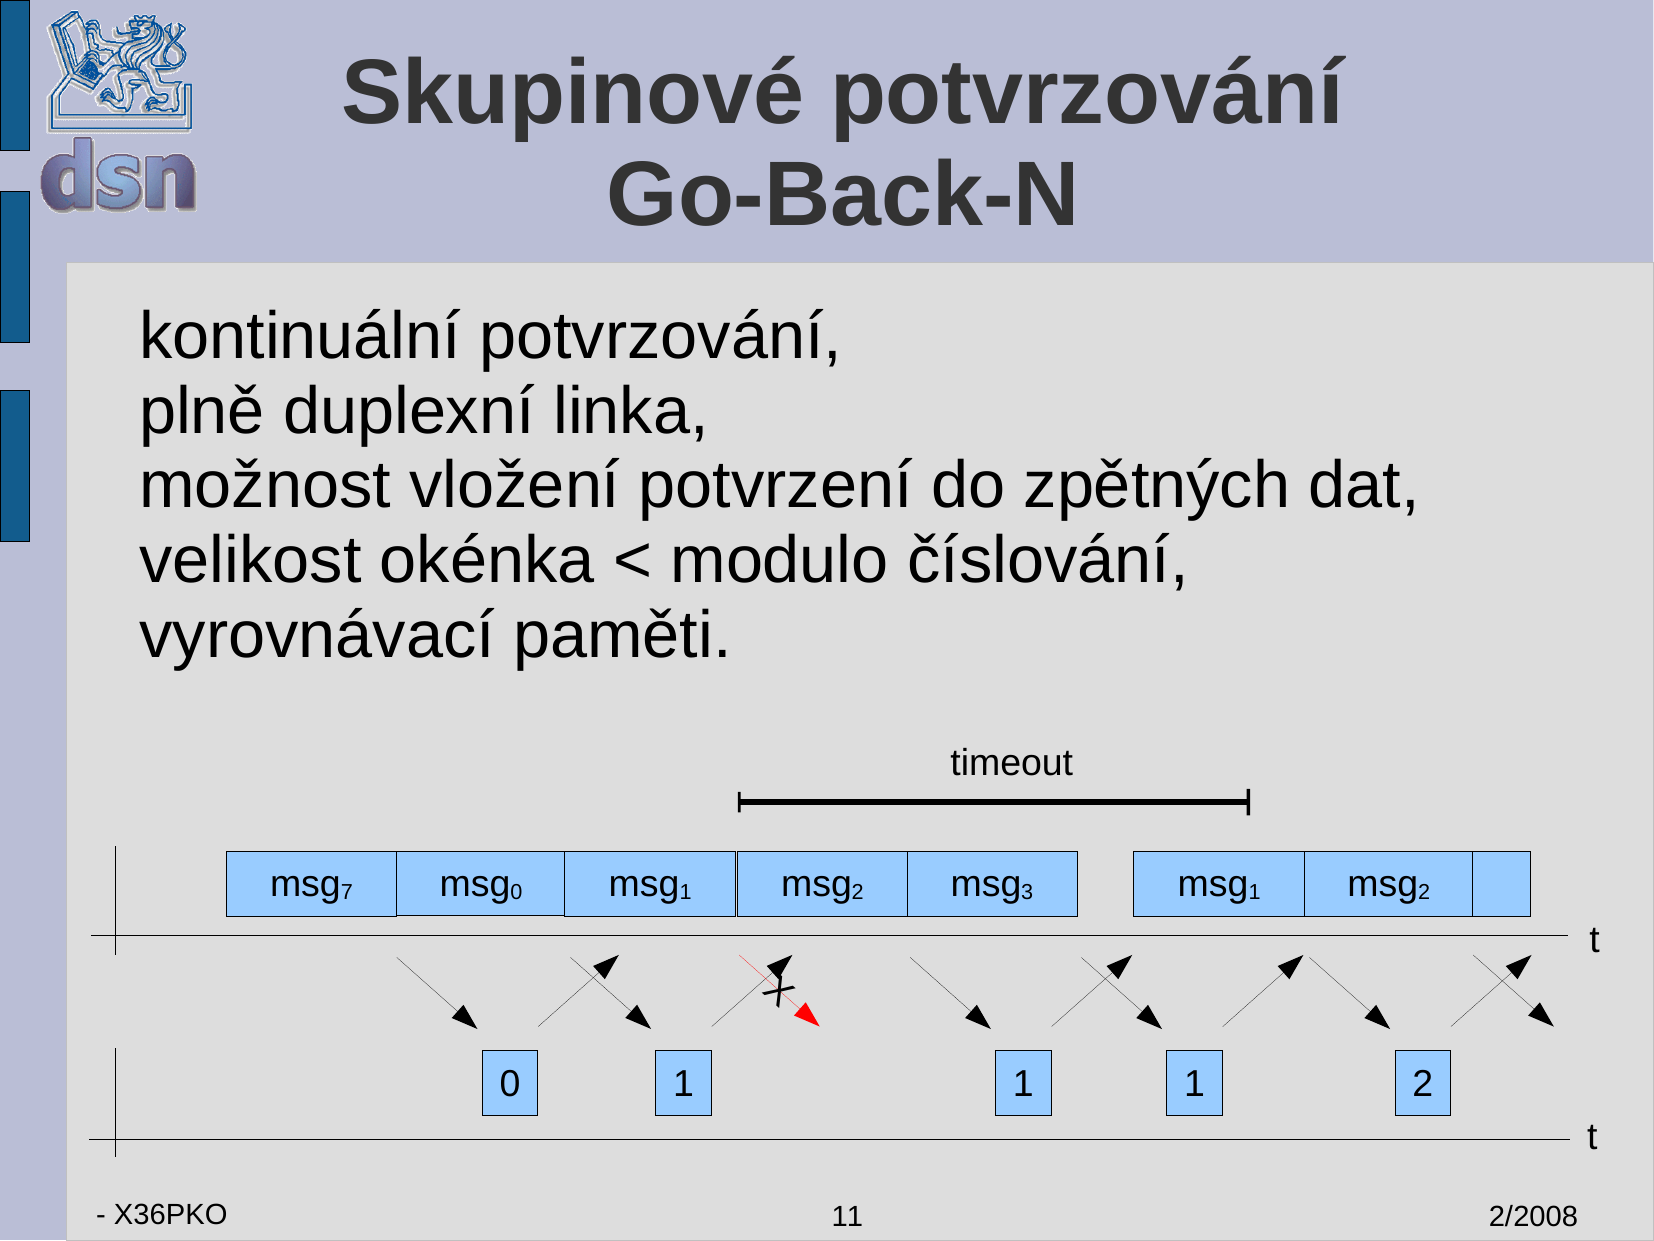

# Skupinové potvrzování Go-Back-N
kontinuální potvrzování,
plně duplexní linka,
možnost vložení potvrzení do zpětných dat,
velikost okénka < modulo číslování,
vyrovnávací paměti.
timeout
msg0
msg3
msg2
msg7
msg1
msg2
msg1
t
X
1
0
1
1
2
t